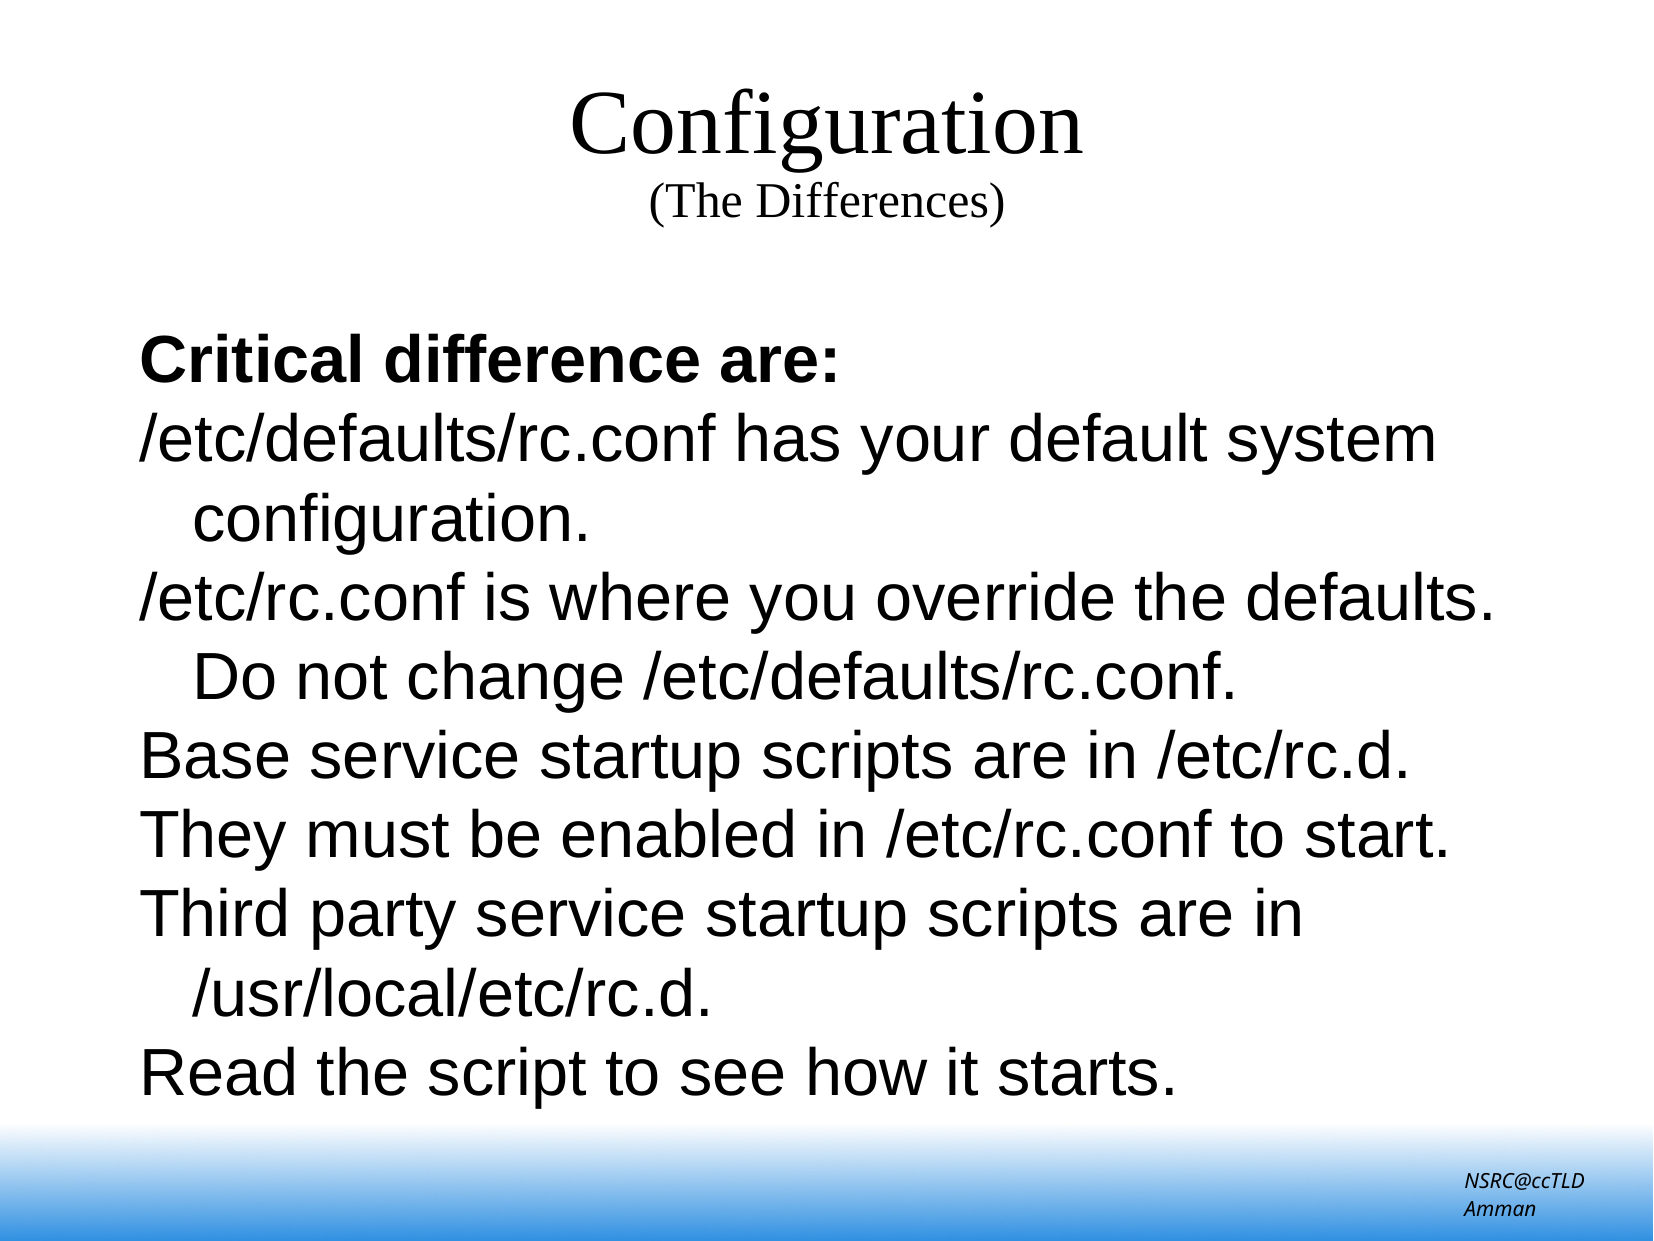

# Configuration (The Differences)
Critical difference are:
/etc/defaults/rc.conf has your default system configuration.
/etc/rc.conf is where you override the defaults. Do not change /etc/defaults/rc.conf.
Base service startup scripts are in /etc/rc.d.
They must be enabled in /etc/rc.conf to start.
Third party service startup scripts are in /usr/local/etc/rc.d.
Read the script to see how it starts.